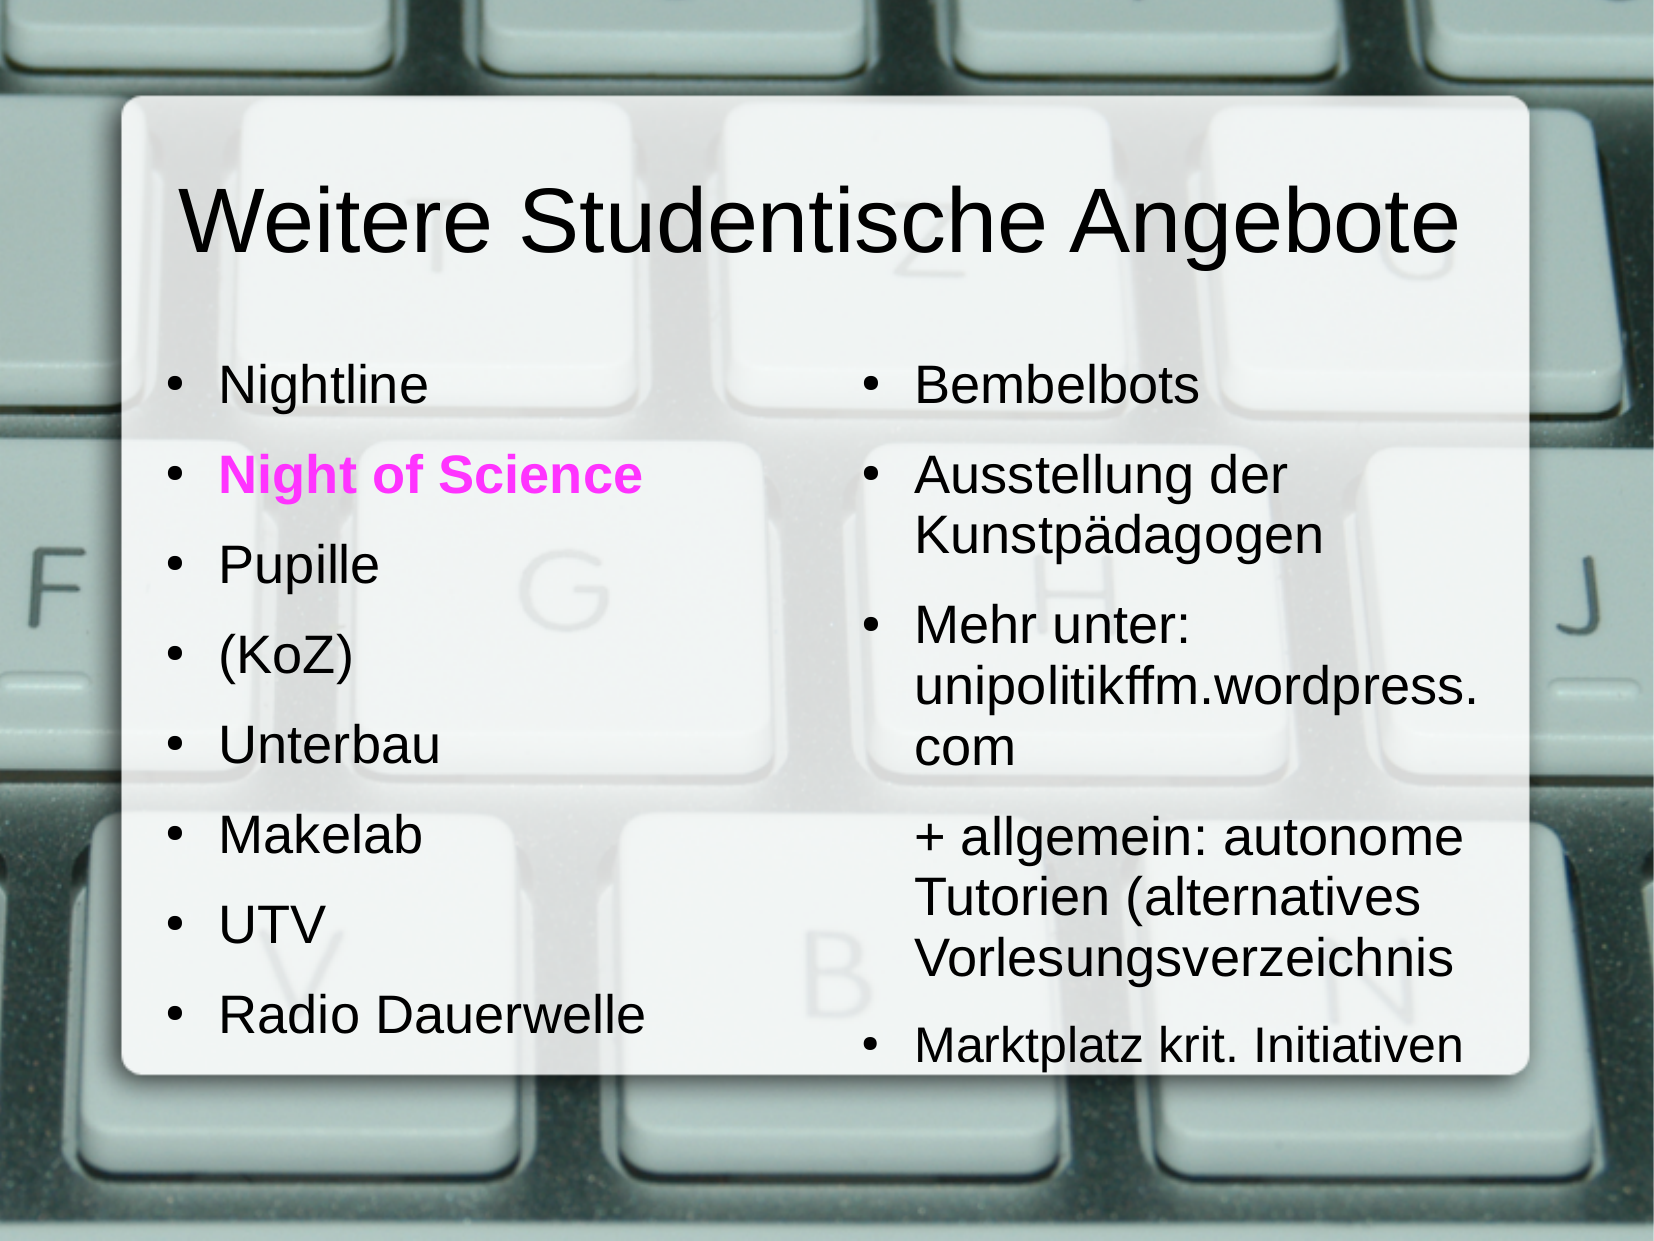

# Weitere Studentische Angebote
Nightline
Night of Science
Pupille
(KoZ)
Unterbau
Makelab
UTV
Radio Dauerwelle
Bembelbots
Ausstellung der Kunstpädagogen
Mehr unter: unipolitikffm.wordpress.com
+ allgemein: autonome Tutorien (alternatives Vorlesungsverzeichnis
Marktplatz krit. Initiativen